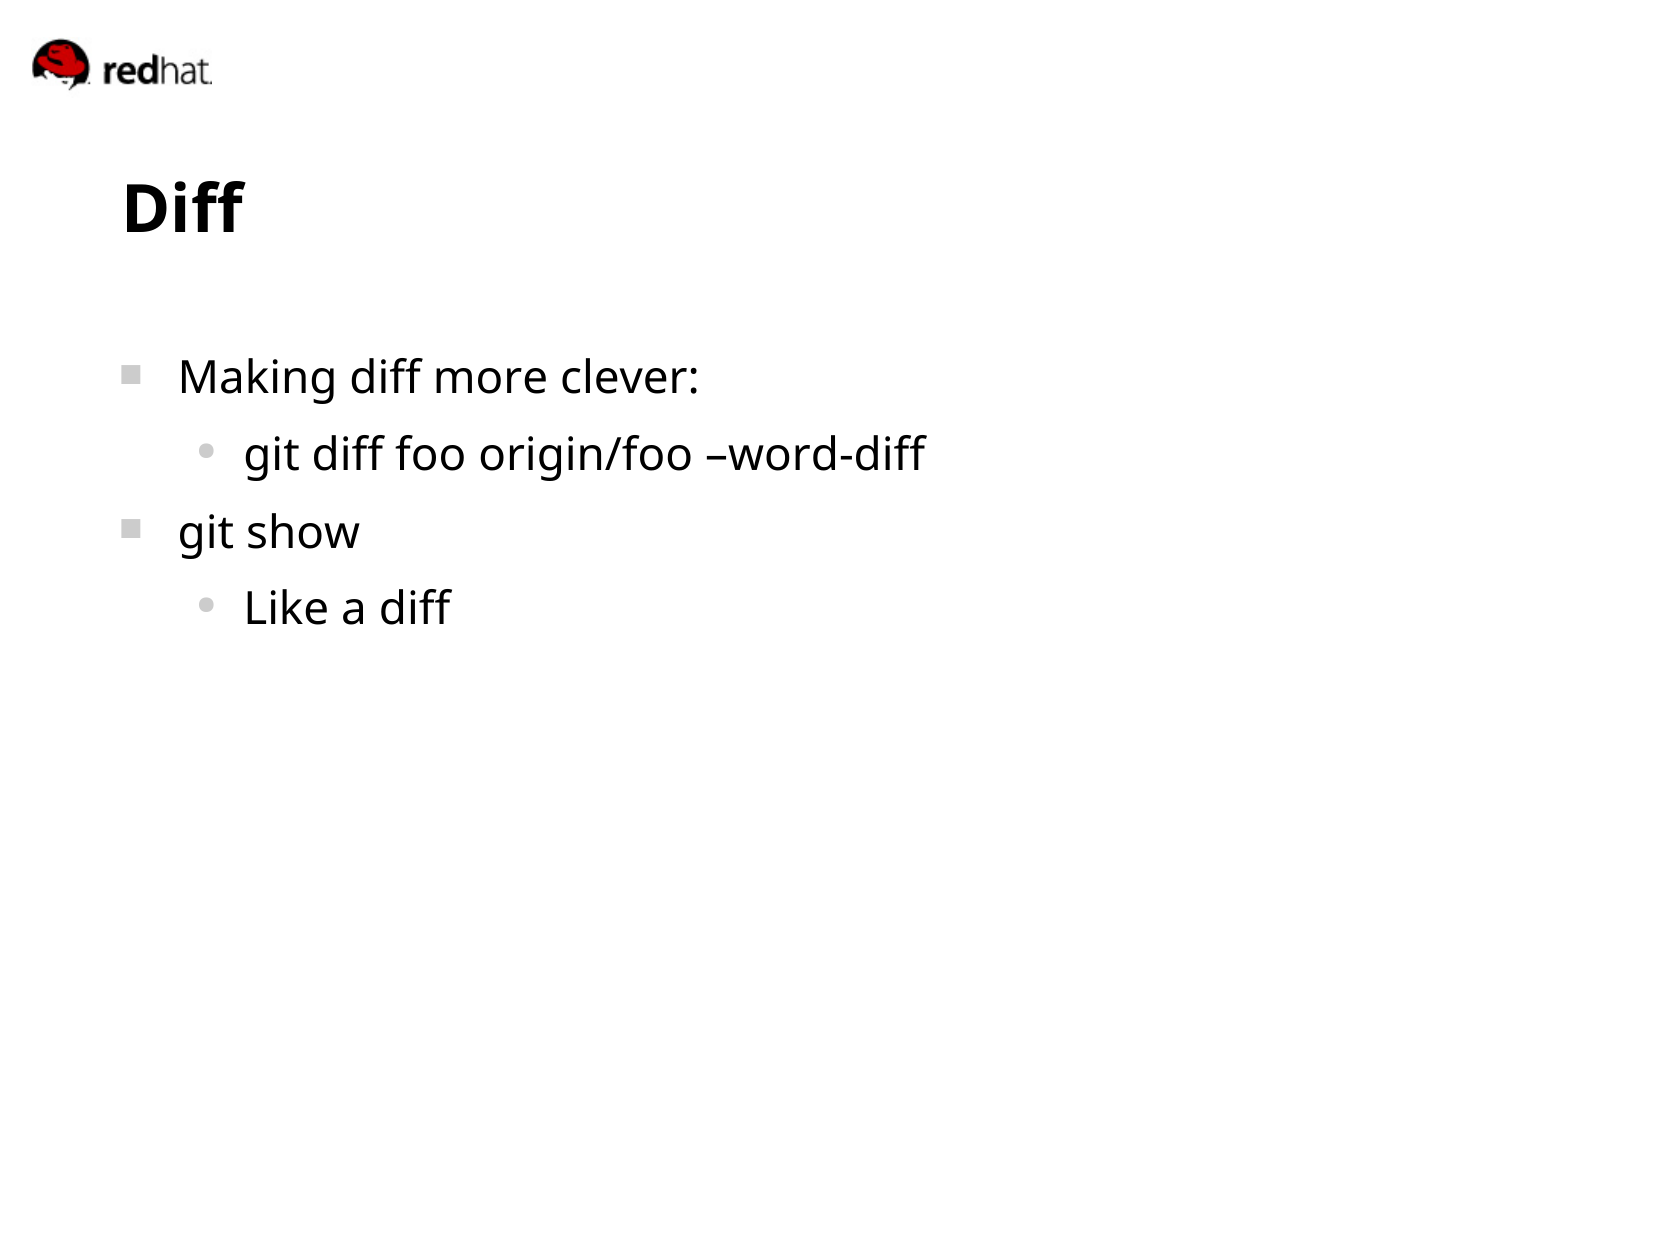

# Diff
Making diff more clever:
git diff foo origin/foo –word-diff
git show
Like a diff